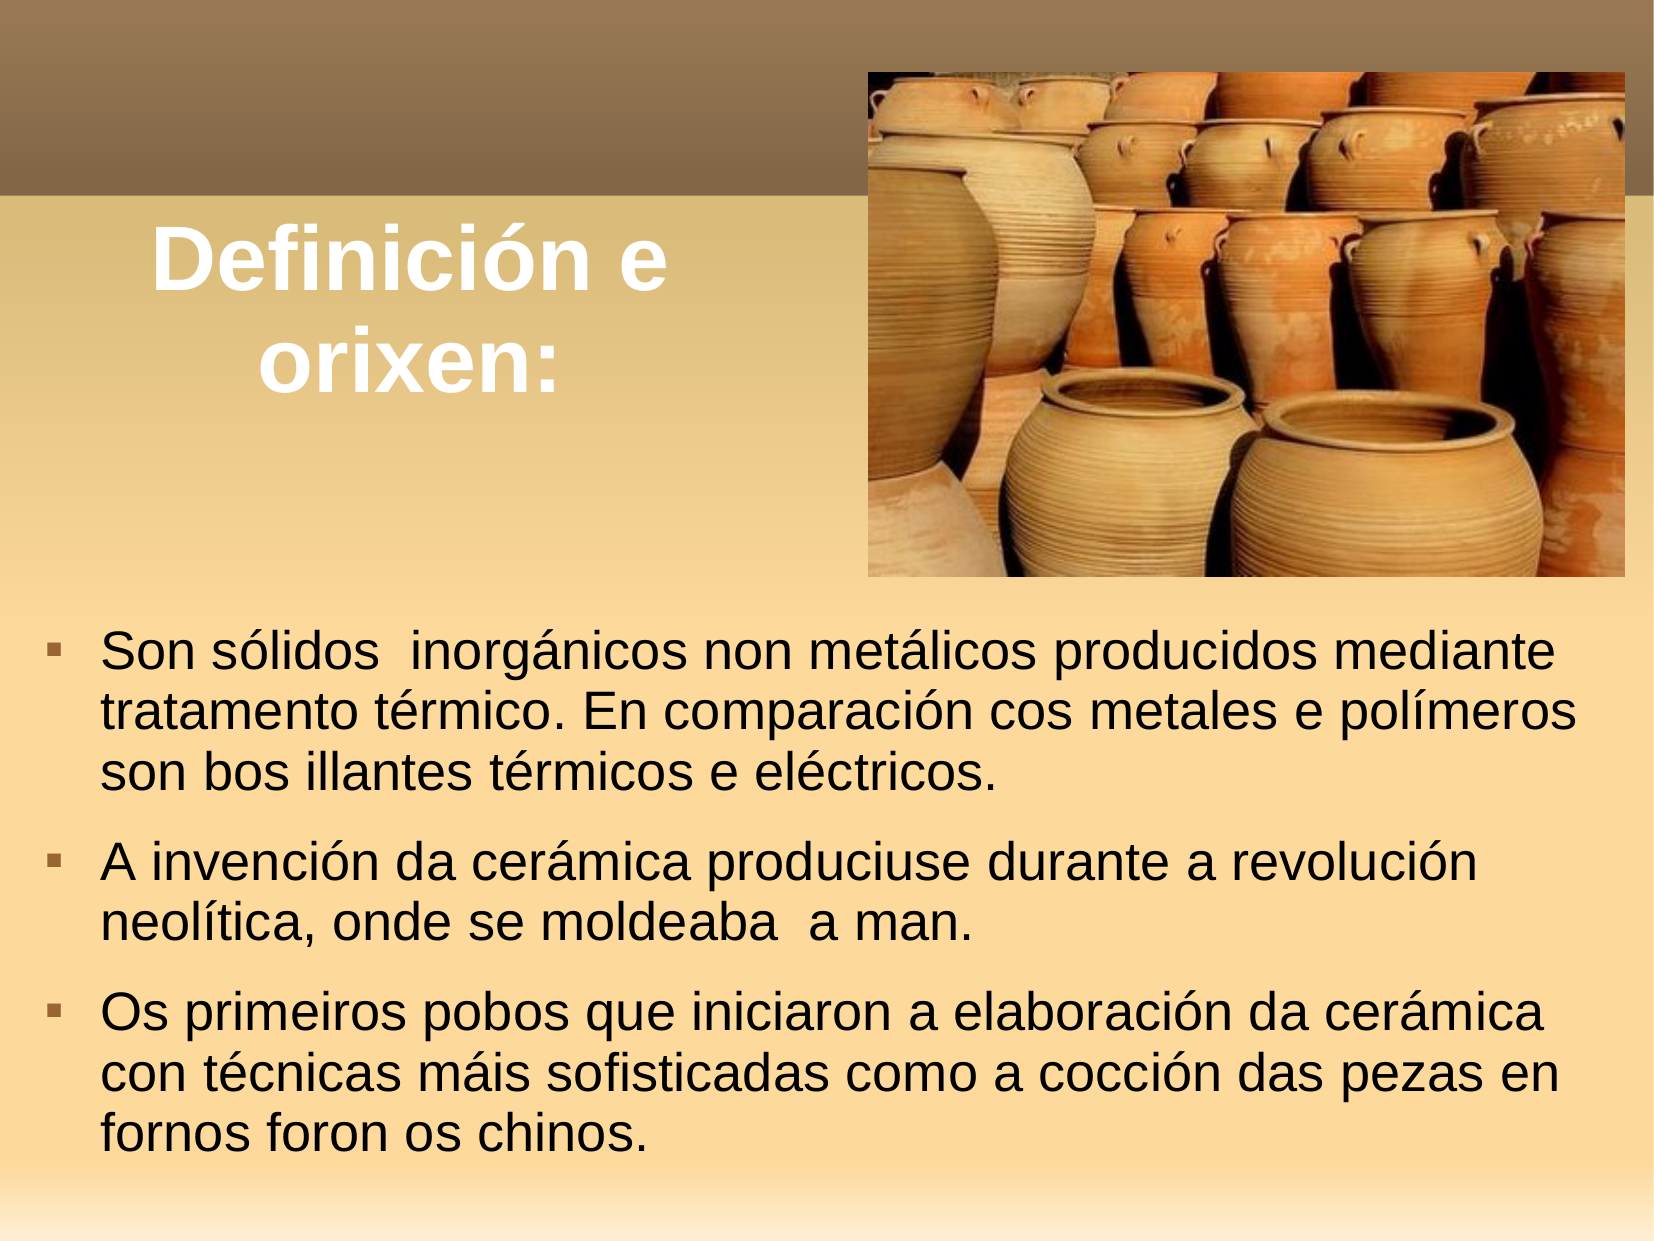

# Definición e orixen:
Son sólidos inorgánicos non metálicos producidos mediante tratamento térmico. En comparación cos metales e polímeros son bos illantes térmicos e eléctricos.
A invención da cerámica produciuse durante a revolución neolítica, onde se moldeaba a man.
Os primeiros pobos que iniciaron a elaboración da cerámica con técnicas máis sofisticadas como a cocción das pezas en fornos foron os chinos.